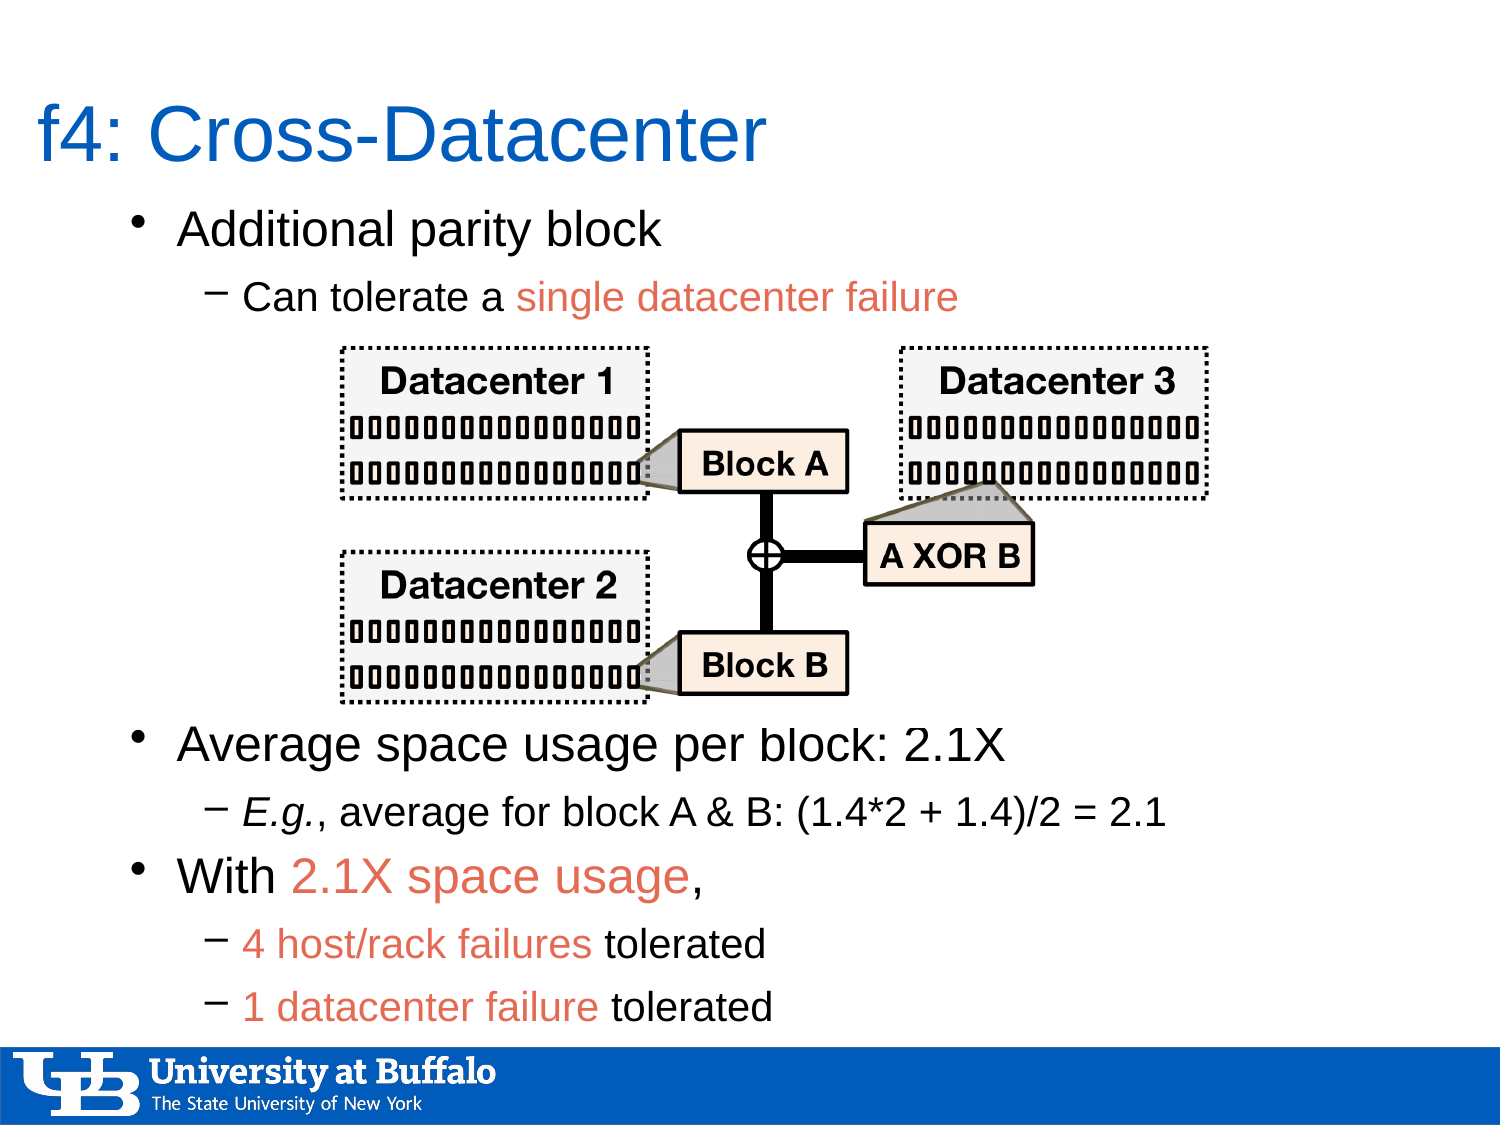

# f4: Cross-Datacenter
Additional parity block
Can tolerate a single datacenter failure
Average space usage per block: 2.1X
E.g., average for block A & B: (1.4*2 + 1.4)/2 = 2.1
With 2.1X space usage,
4 host/rack failures tolerated
1 datacenter failure tolerated